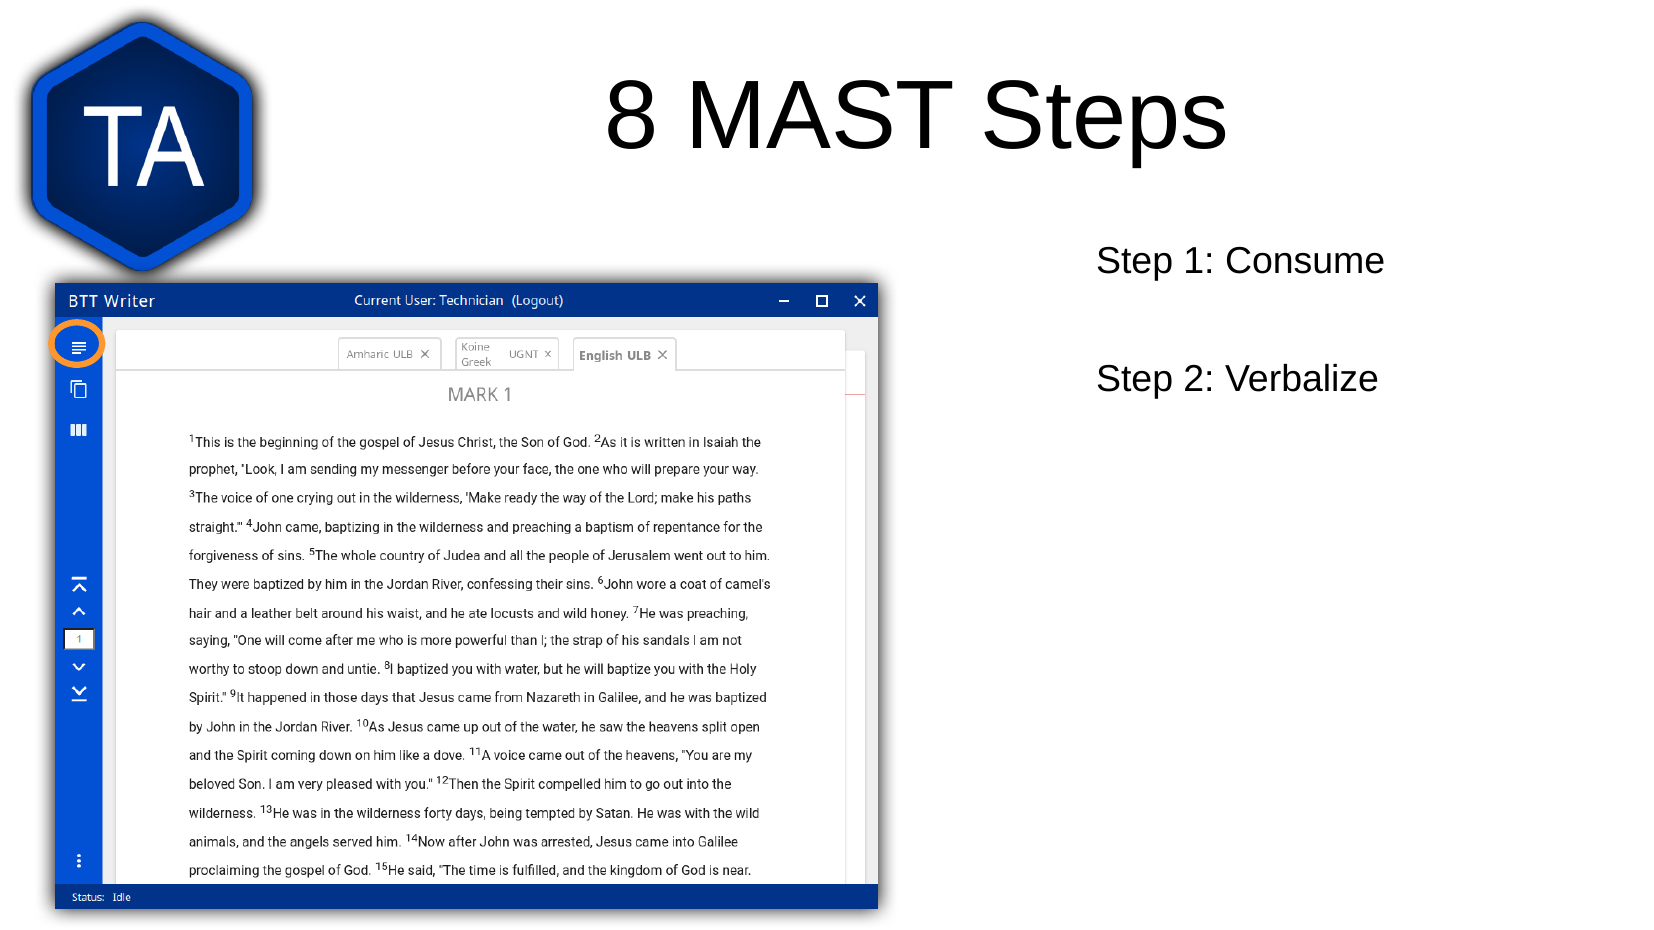

# 8 MAST Steps
Step 1: Consume
Step 2: Verbalize